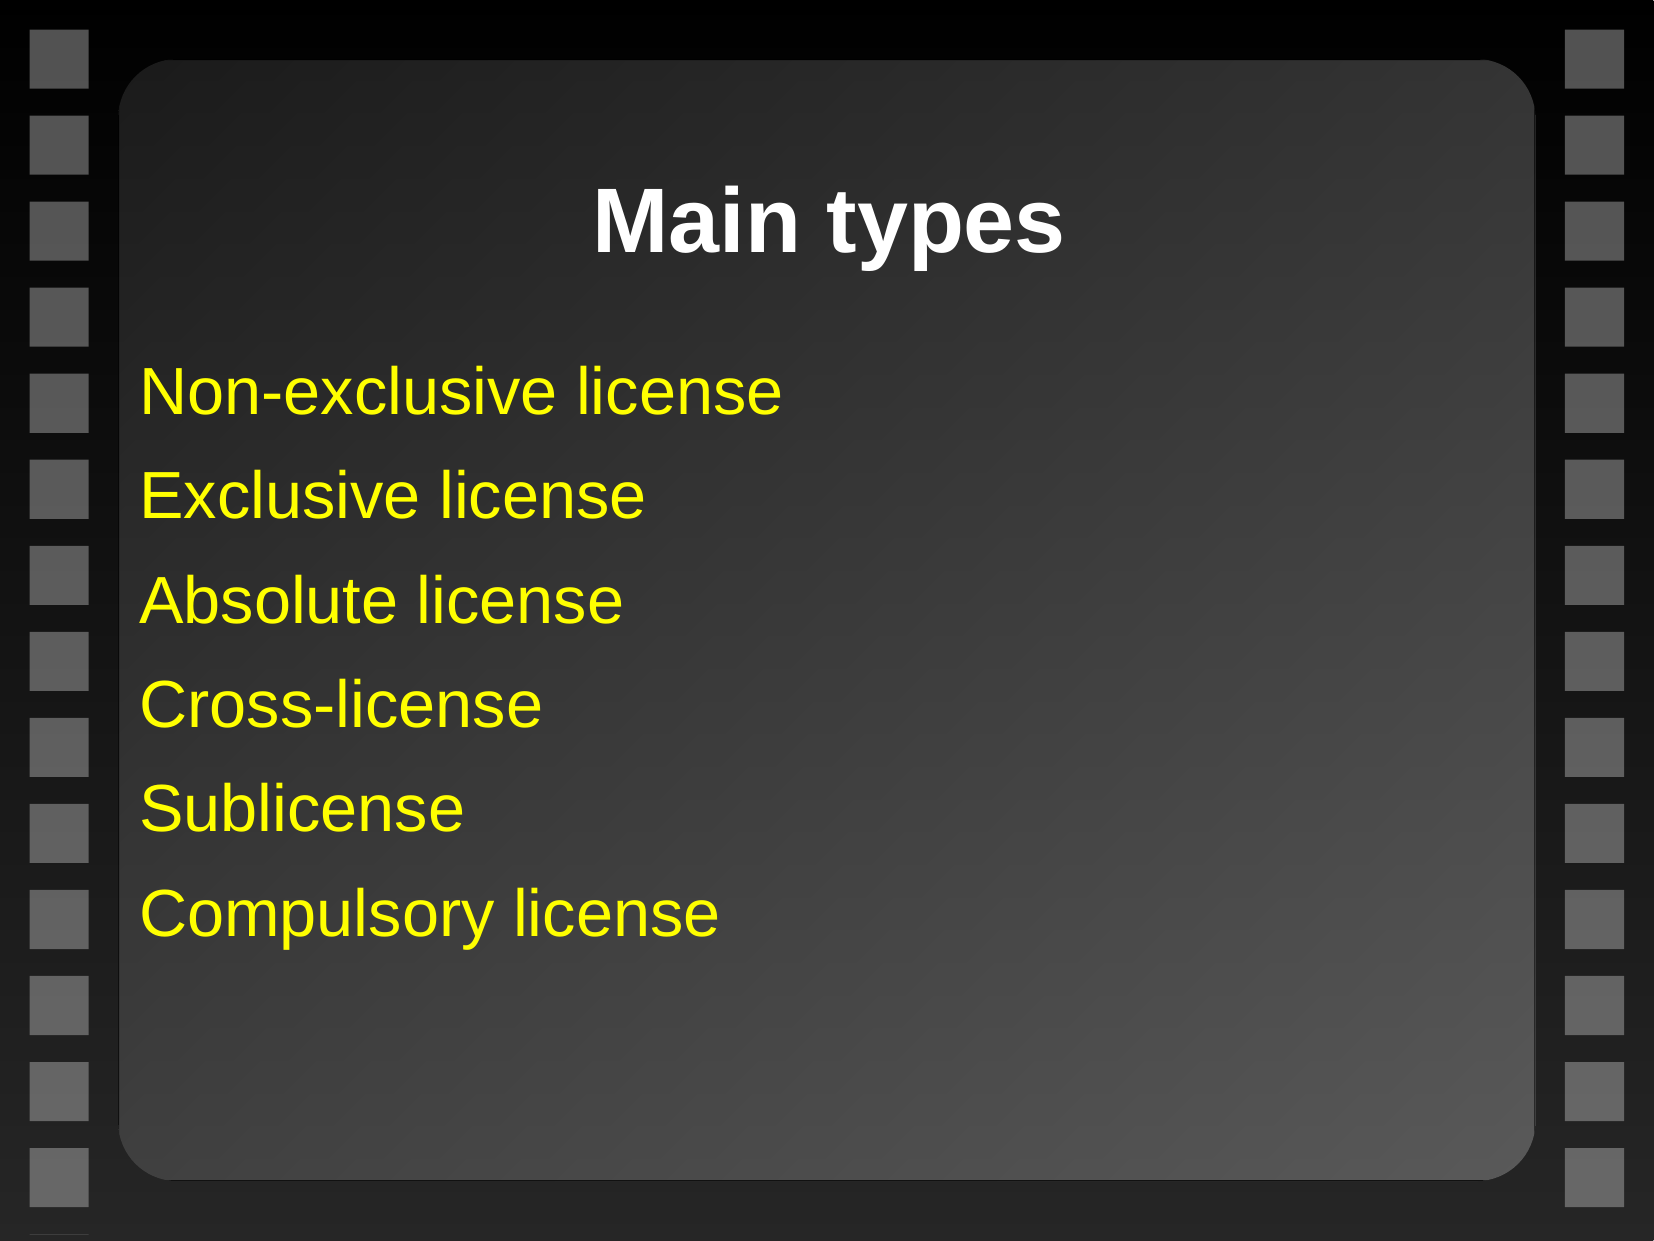

# Main types
Non-exclusive license
Exclusive license
Absolute license
Cross-license
Sublicense
Compulsory license